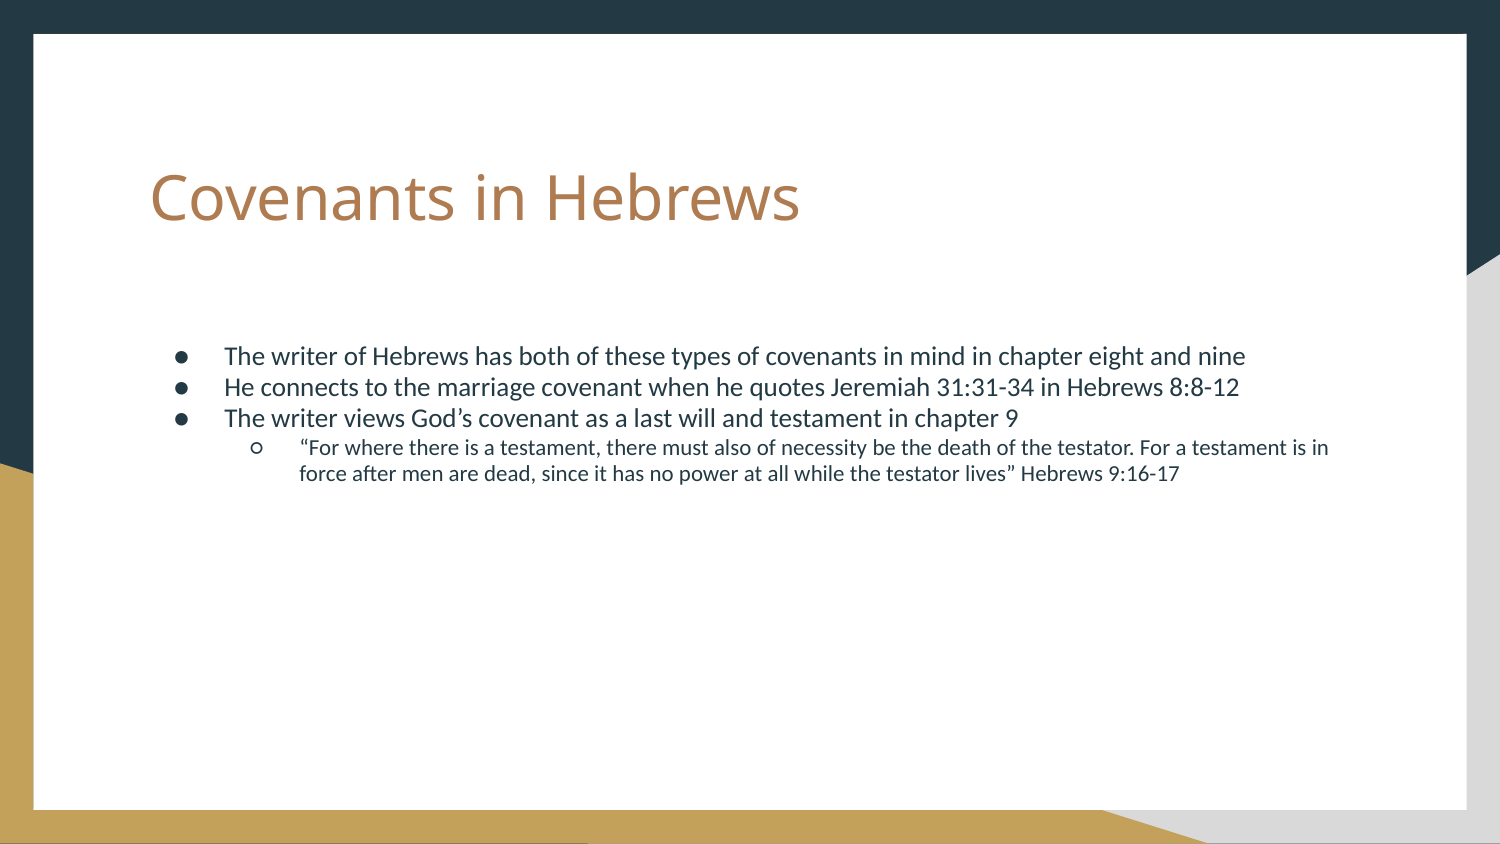

# Covenants in Hebrews
The writer of Hebrews has both of these types of covenants in mind in chapter eight and nine
He connects to the marriage covenant when he quotes Jeremiah 31:31-34 in Hebrews 8:8-12
The writer views God’s covenant as a last will and testament in chapter 9
“For where there is a testament, there must also of necessity be the death of the testator. For a testament is in force after men are dead, since it has no power at all while the testator lives” Hebrews 9:16-17